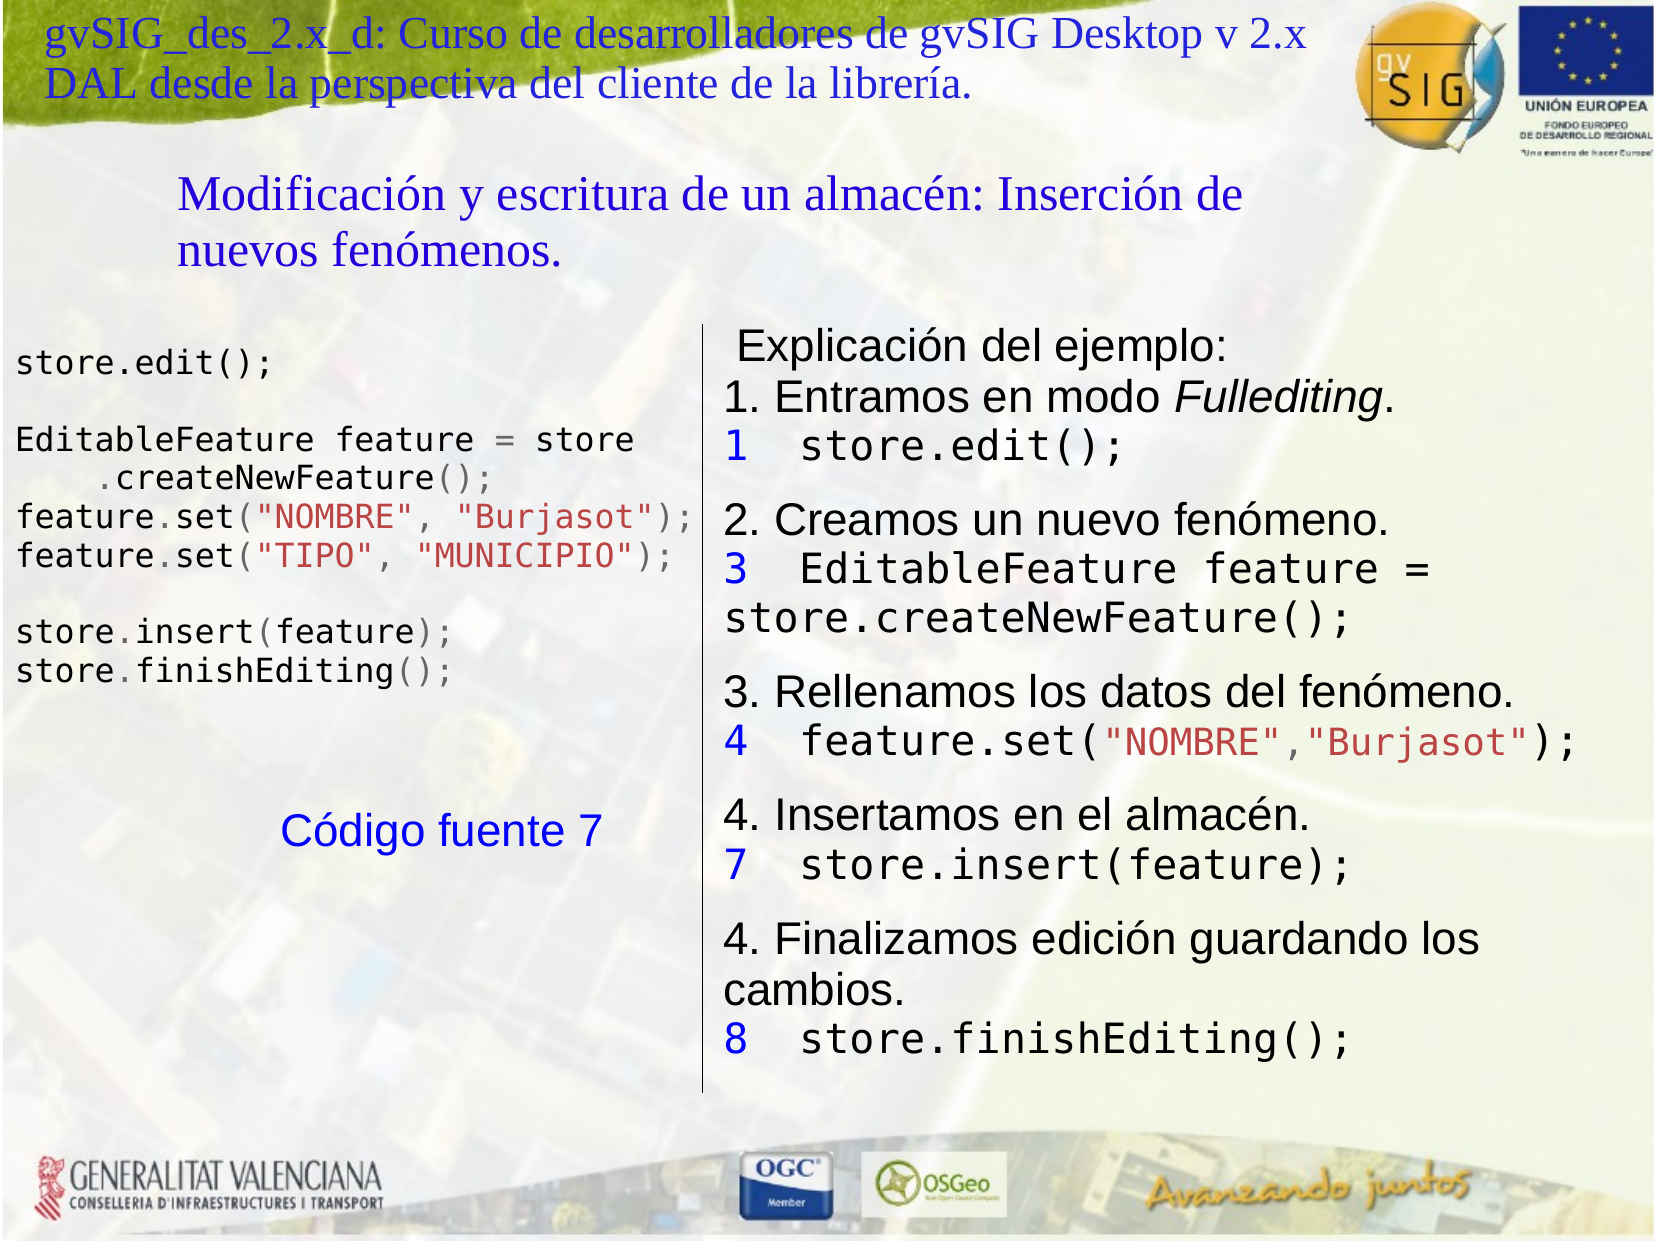

# Modificación y escritura de un almacén: Inserción de nuevos fenómenos.
 Explicación del ejemplo:
1. Entramos en modo Fullediting.
1 store.edit();
2. Creamos un nuevo fenómeno.
3 EditableFeature feature = store.createNewFeature();
3. Rellenamos los datos del fenómeno.
4 feature.set("NOMBRE","Burjasot");
4. Insertamos en el almacén.
7 store.insert(feature);
4. Finalizamos edición guardando los cambios.
8 store.finishEditing();
store.edit();
EditableFeature feature = store
 .createNewFeature();
feature.set("NOMBRE", "Burjasot");
feature.set("TIPO", "MUNICIPIO");
store.insert(feature);
store.finishEditing();
Código fuente 7